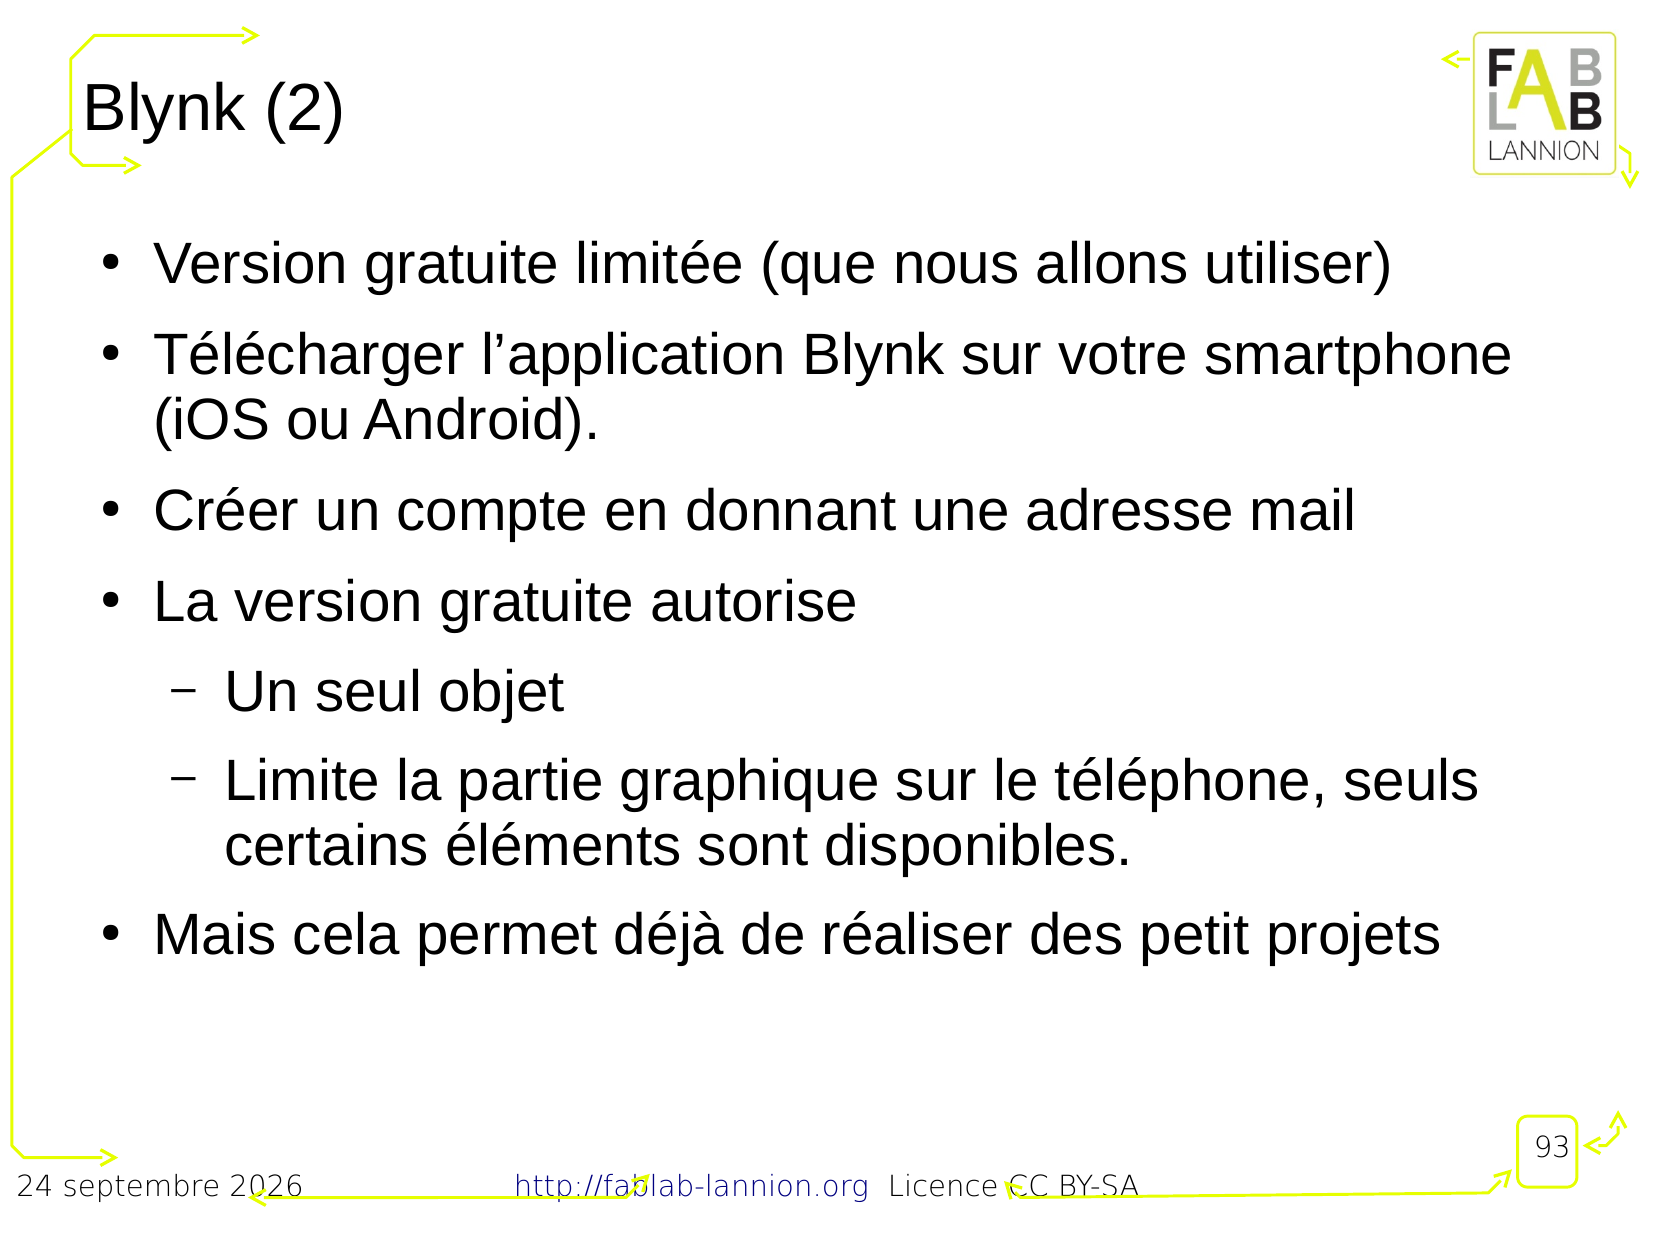

# Blynk (2)
Version gratuite limitée (que nous allons utiliser)
Télécharger l’application Blynk sur votre smartphone (iOS ou Android).
Créer un compte en donnant une adresse mail
La version gratuite autorise
Un seul objet
Limite la partie graphique sur le téléphone, seuls certains éléments sont disponibles.
Mais cela permet déjà de réaliser des petit projets
93